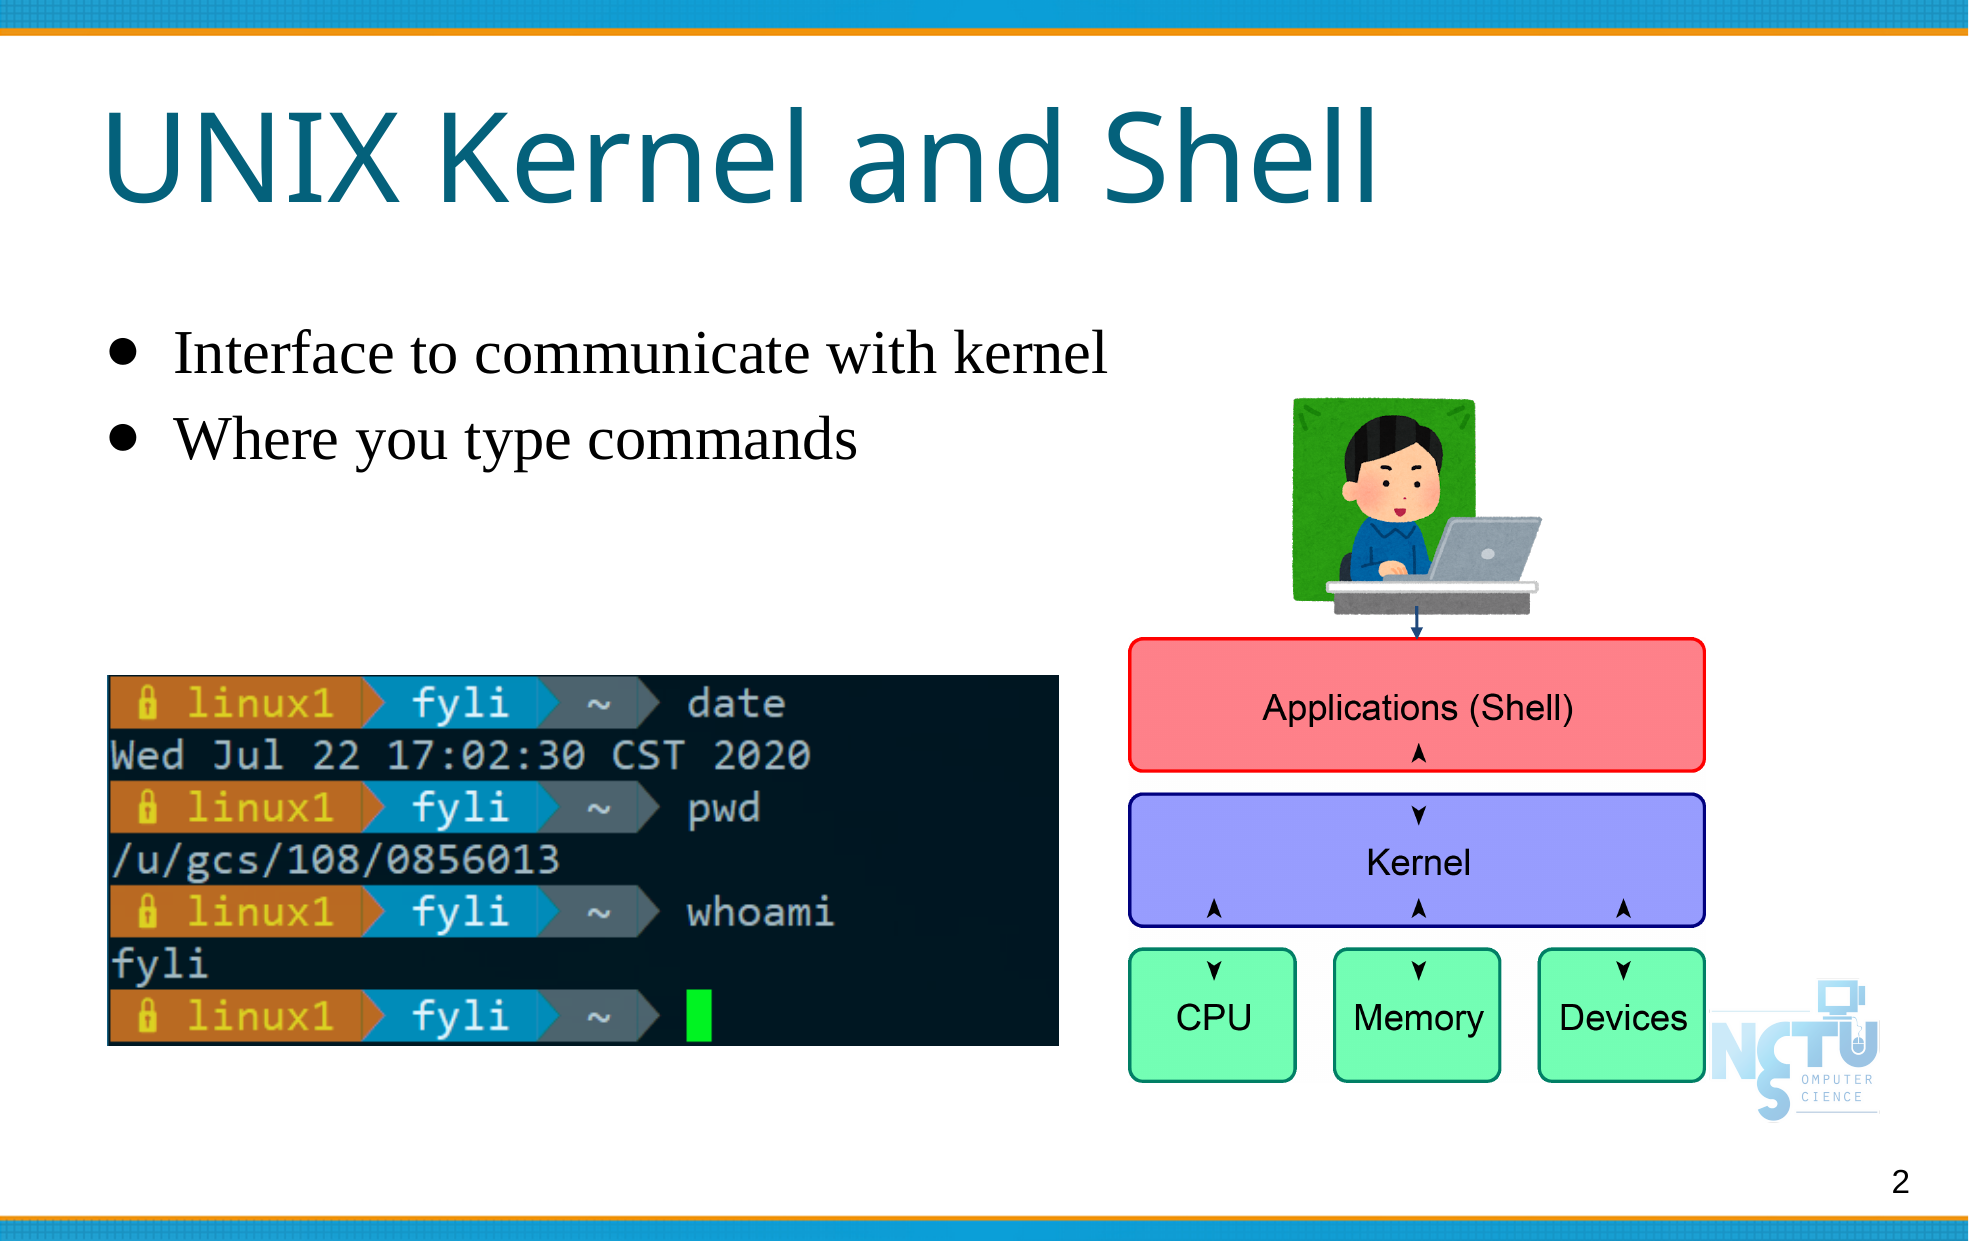

# UNIX Kernel and Shell
Interface to communicate with kernel
Where you type commands